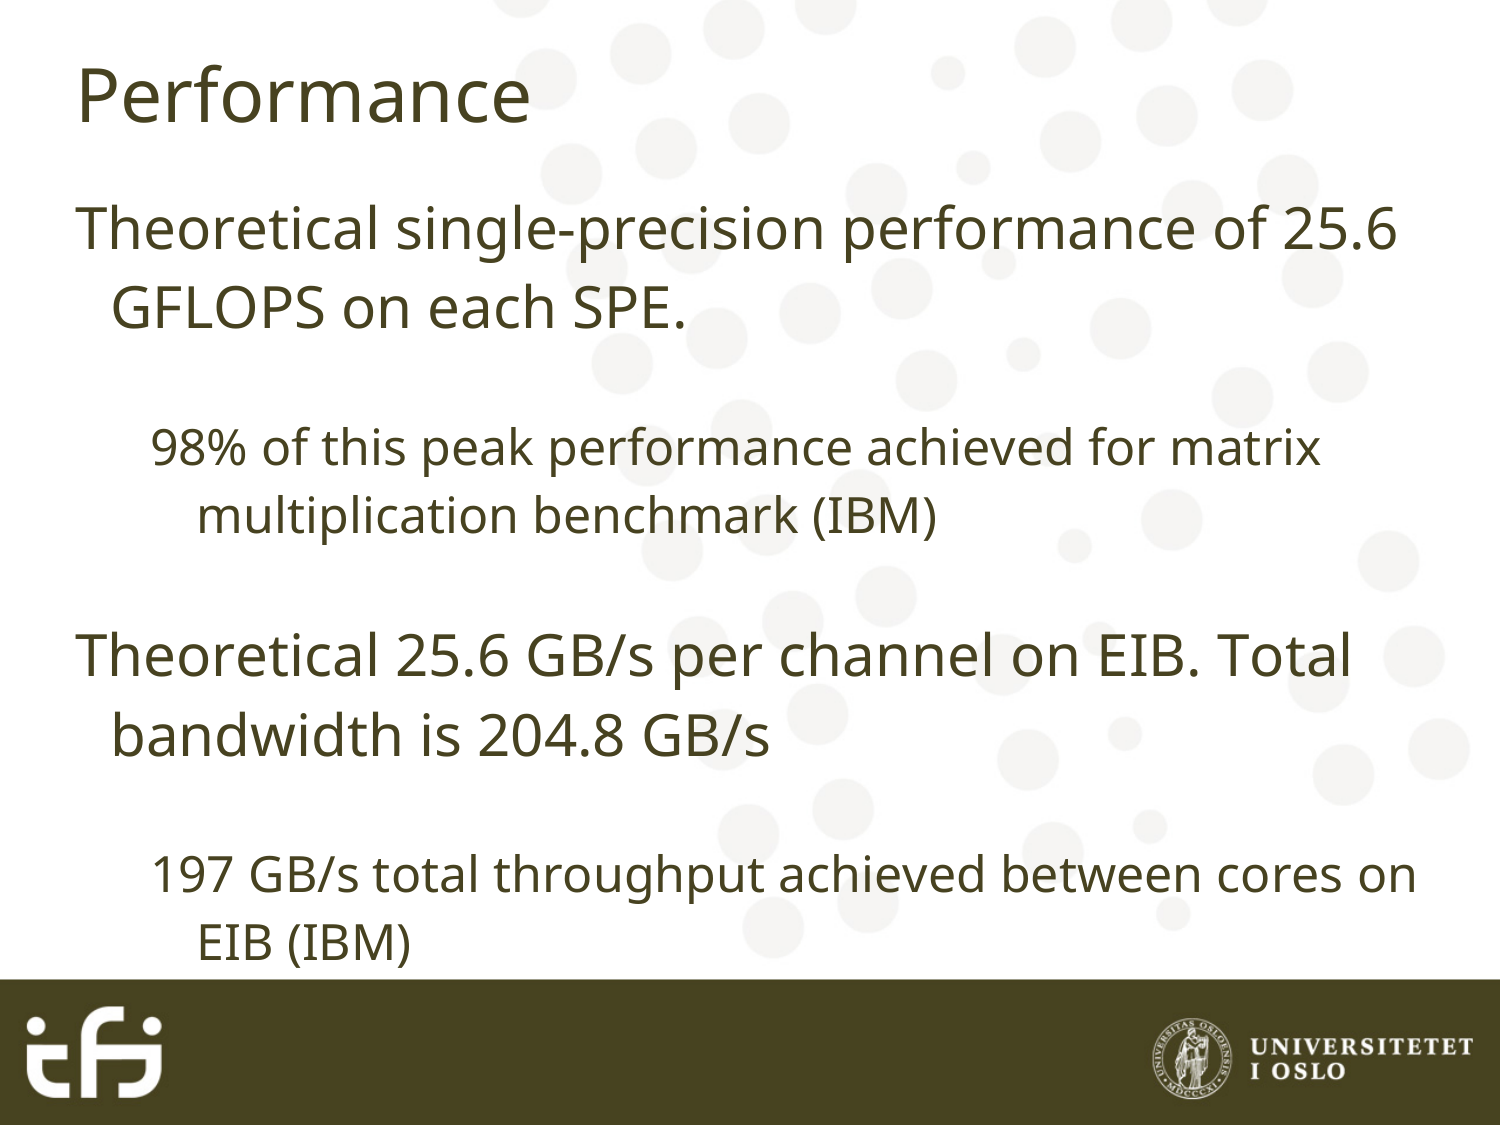

# Performance
Theoretical single-precision performance of 25.6 GFLOPS on each SPE.
98% of this peak performance achieved for matrix multiplication benchmark (IBM)
Theoretical 25.6 GB/s per channel on EIB. Total bandwidth is 204.8 GB/s
197 GB/s total throughput achieved between cores on EIB (IBM)